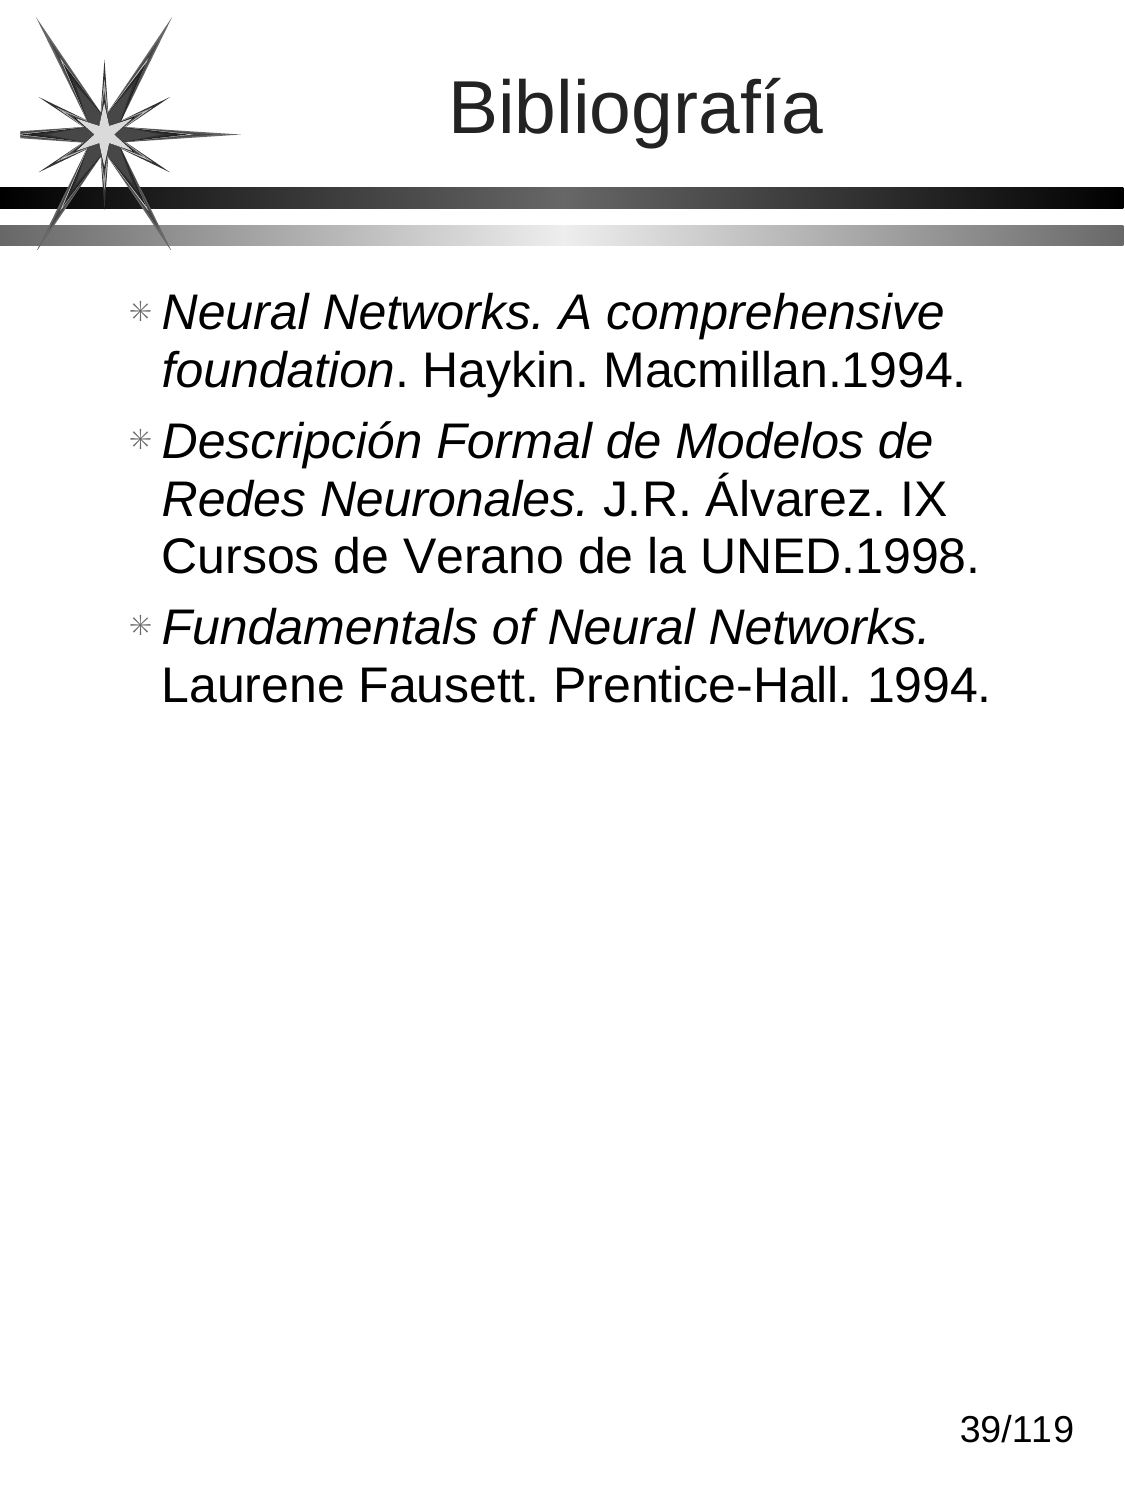

# Bibliografía
Neural Networks. A comprehensive foundation. Haykin. Macmillan.1994.
Descripción Formal de Modelos de Redes Neuronales. J.R. Álvarez. IX Cursos de Verano de la UNED.1998.
Fundamentals of Neural Networks. Laurene Fausett. Prentice-Hall. 1994.